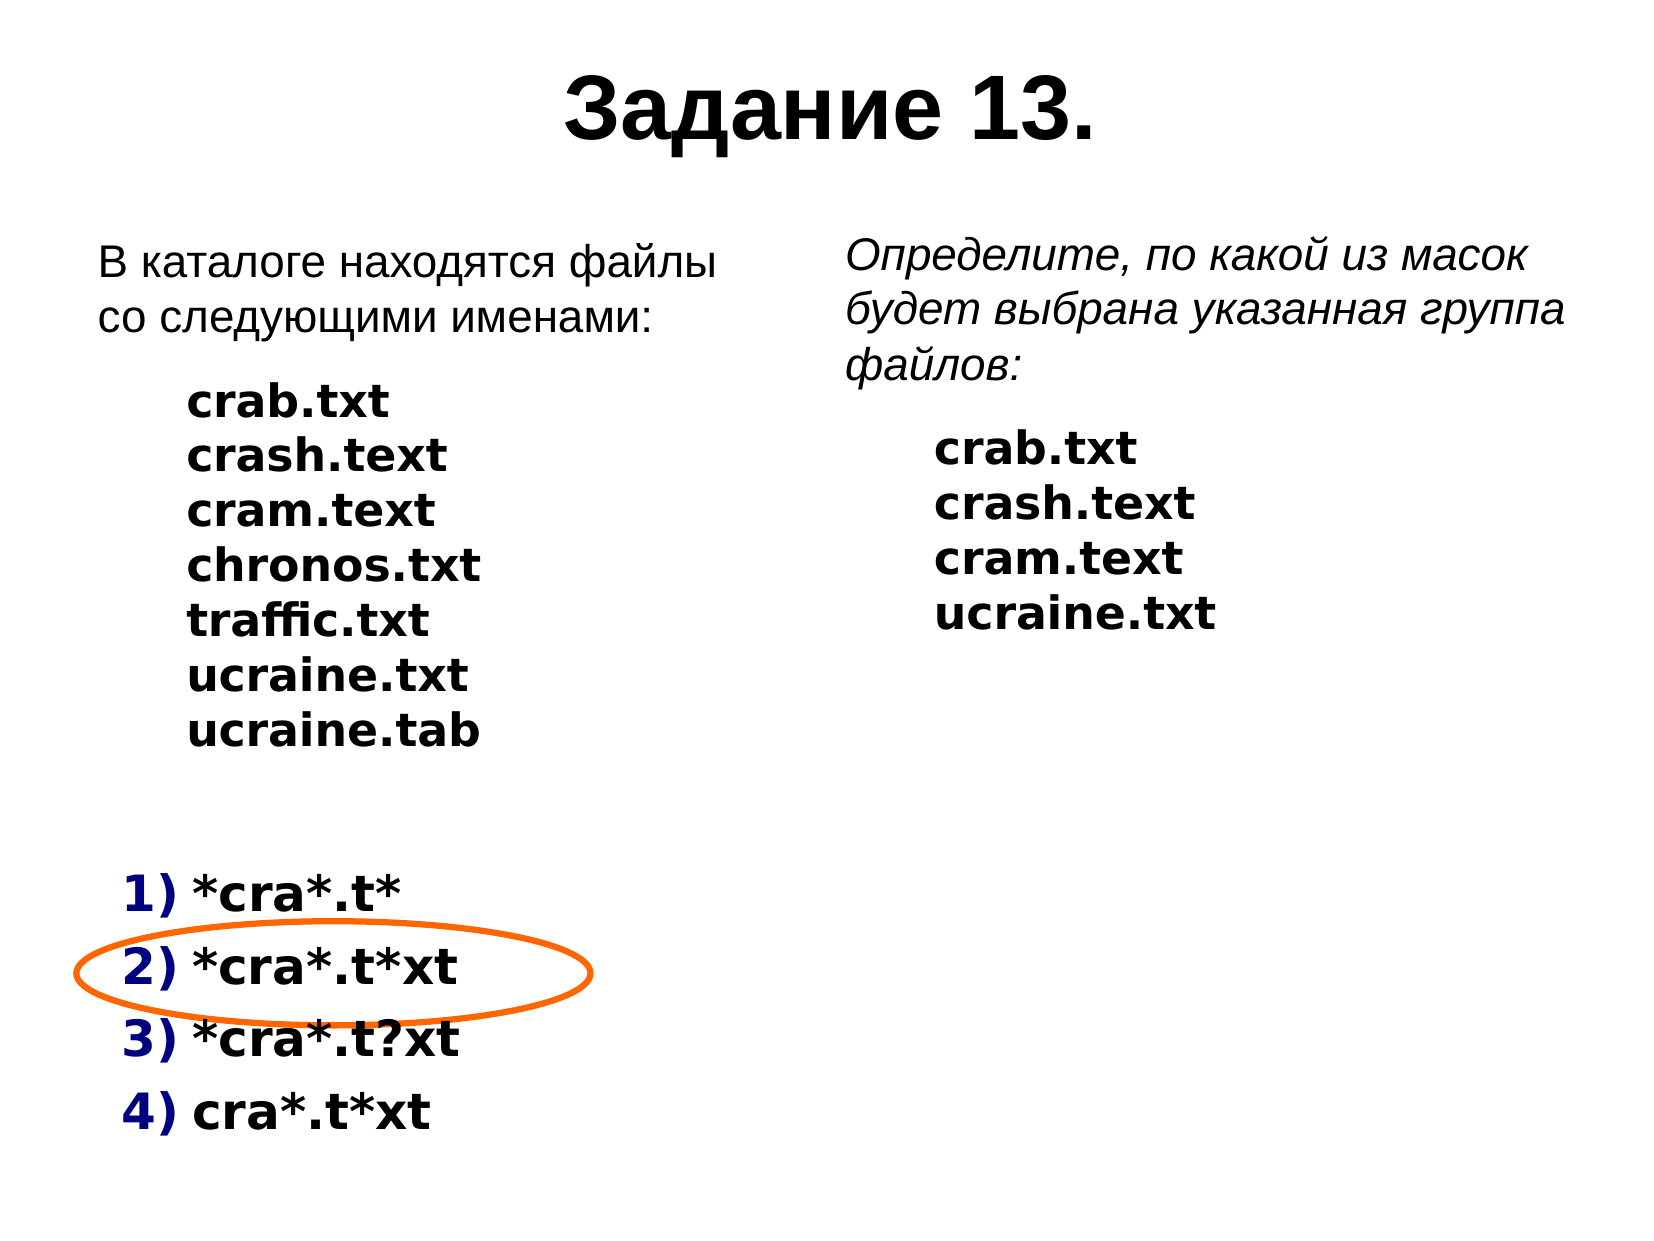

# Задание 13.
В каталоге находятся файлы со следующими именами:
crab.txt
crash.text
cram.text
chronos.txt
traffic.txt
ucraine.txt
ucraine.tab
Определите, по какой из масок будет выбрана указанная группа файлов:
crab.txt
crash.text
cram.text
ucraine.txt
*cra*.t*
*cra*.t*xt
*cra*.t?xt
cra*.t*xt